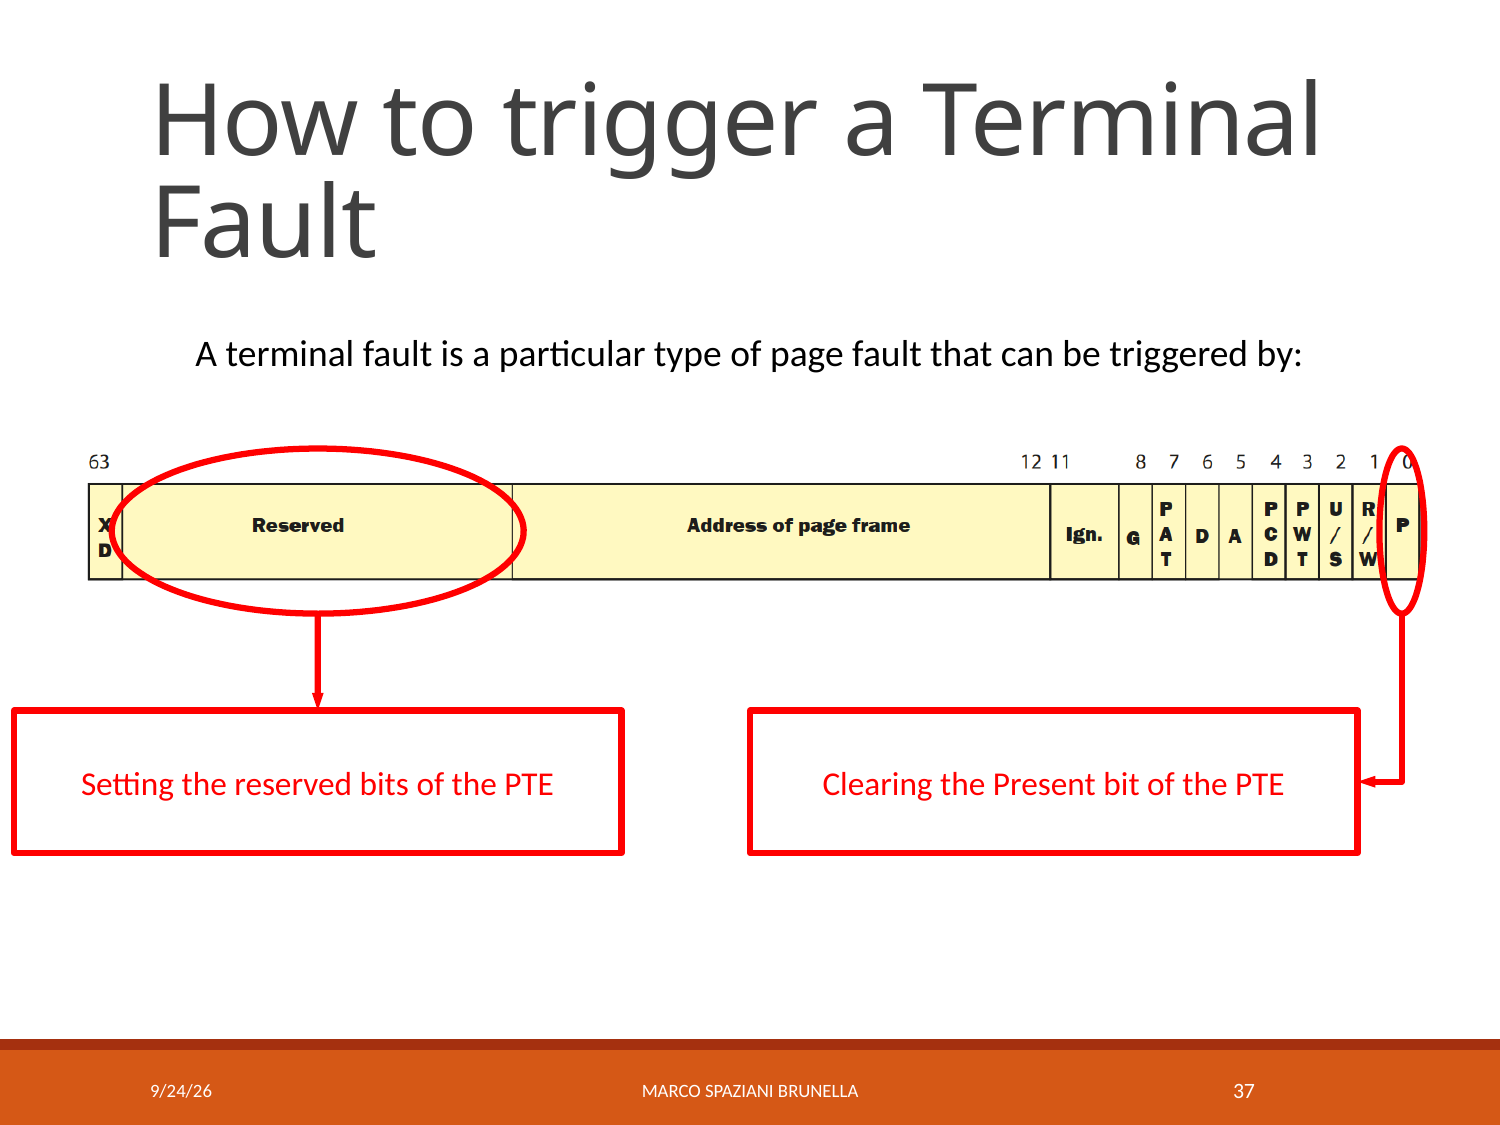

How to trigger a Terminal Fault
A terminal fault is a particular type of page fault that can be triggered by:
Setting the reserved bits of the PTE
Clearing the Present bit of the PTE
Marco Spaziani Brunella